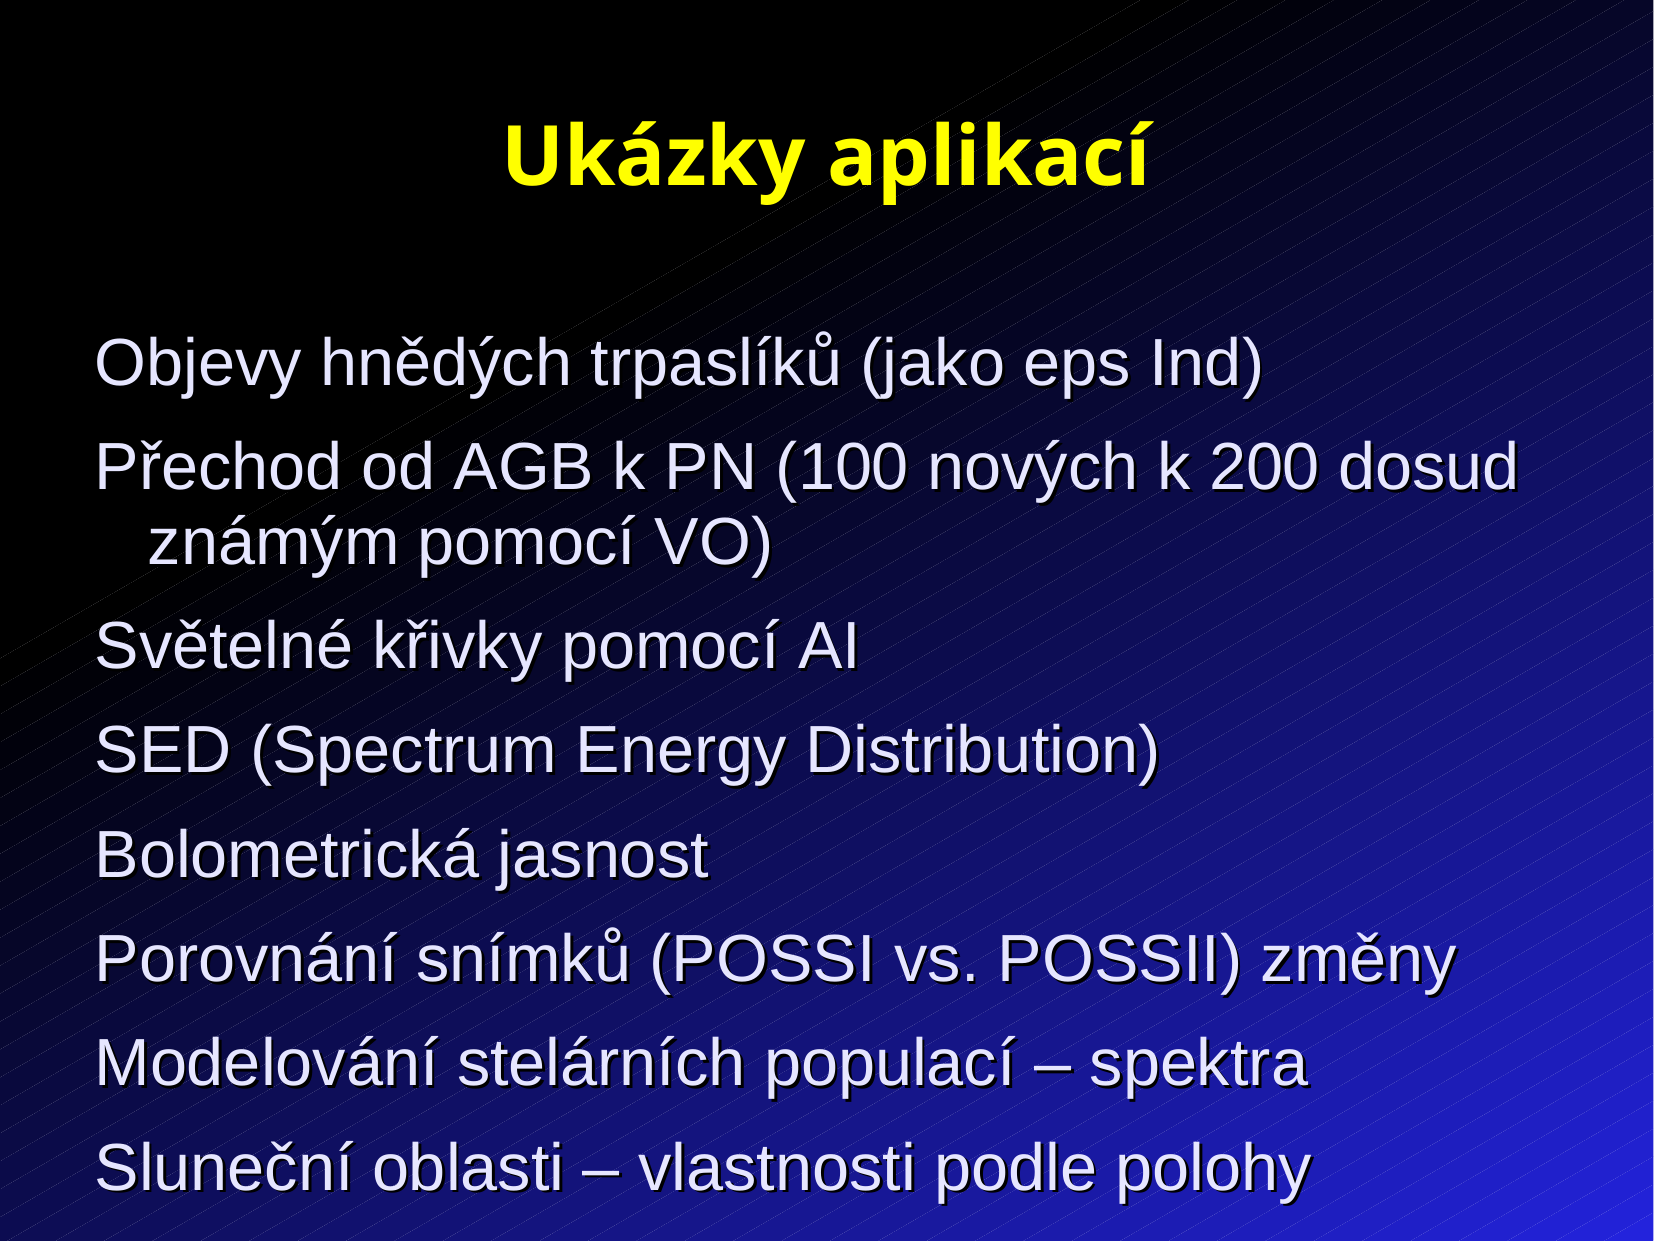

# Ukázky aplikací
Objevy hnědých trpaslíků (jako eps Ind)
Přechod od AGB k PN (100 nových k 200 dosud známým pomocí VO)
Světelné křivky pomocí AI
SED (Spectrum Energy Distribution)
Bolometrická jasnost
Porovnání snímků (POSSI vs. POSSII) změny
Modelování stelárních populací – spektra
Sluneční oblasti – vlastnosti podle polohy